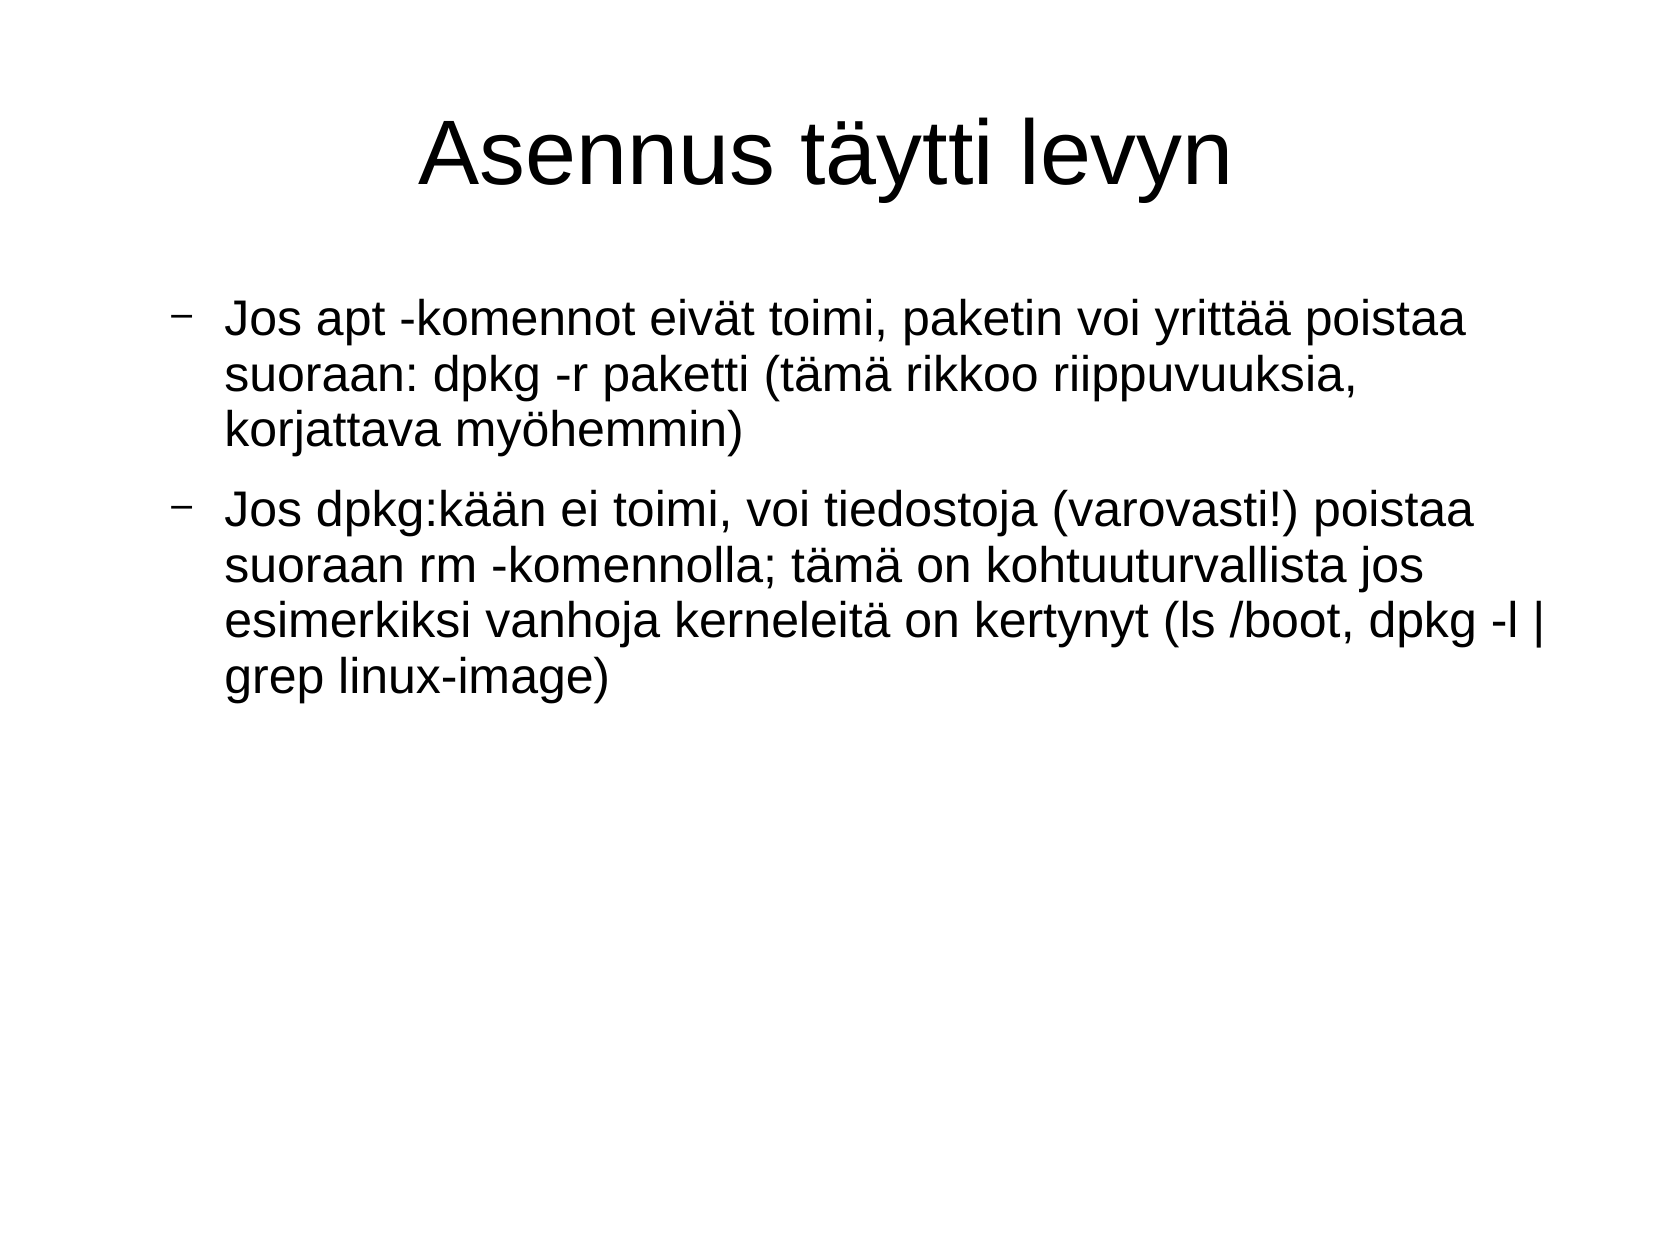

# Asennus täytti levyn
Jos apt -komennot eivät toimi, paketin voi yrittää poistaa suoraan: dpkg -r paketti (tämä rikkoo riippuvuuksia, korjattava myöhemmin)
Jos dpkg:kään ei toimi, voi tiedostoja (varovasti!) poistaa suoraan rm -komennolla; tämä on kohtuuturvallista jos esimerkiksi vanhoja kerneleitä on kertynyt (ls /boot, dpkg -l |grep linux-image)